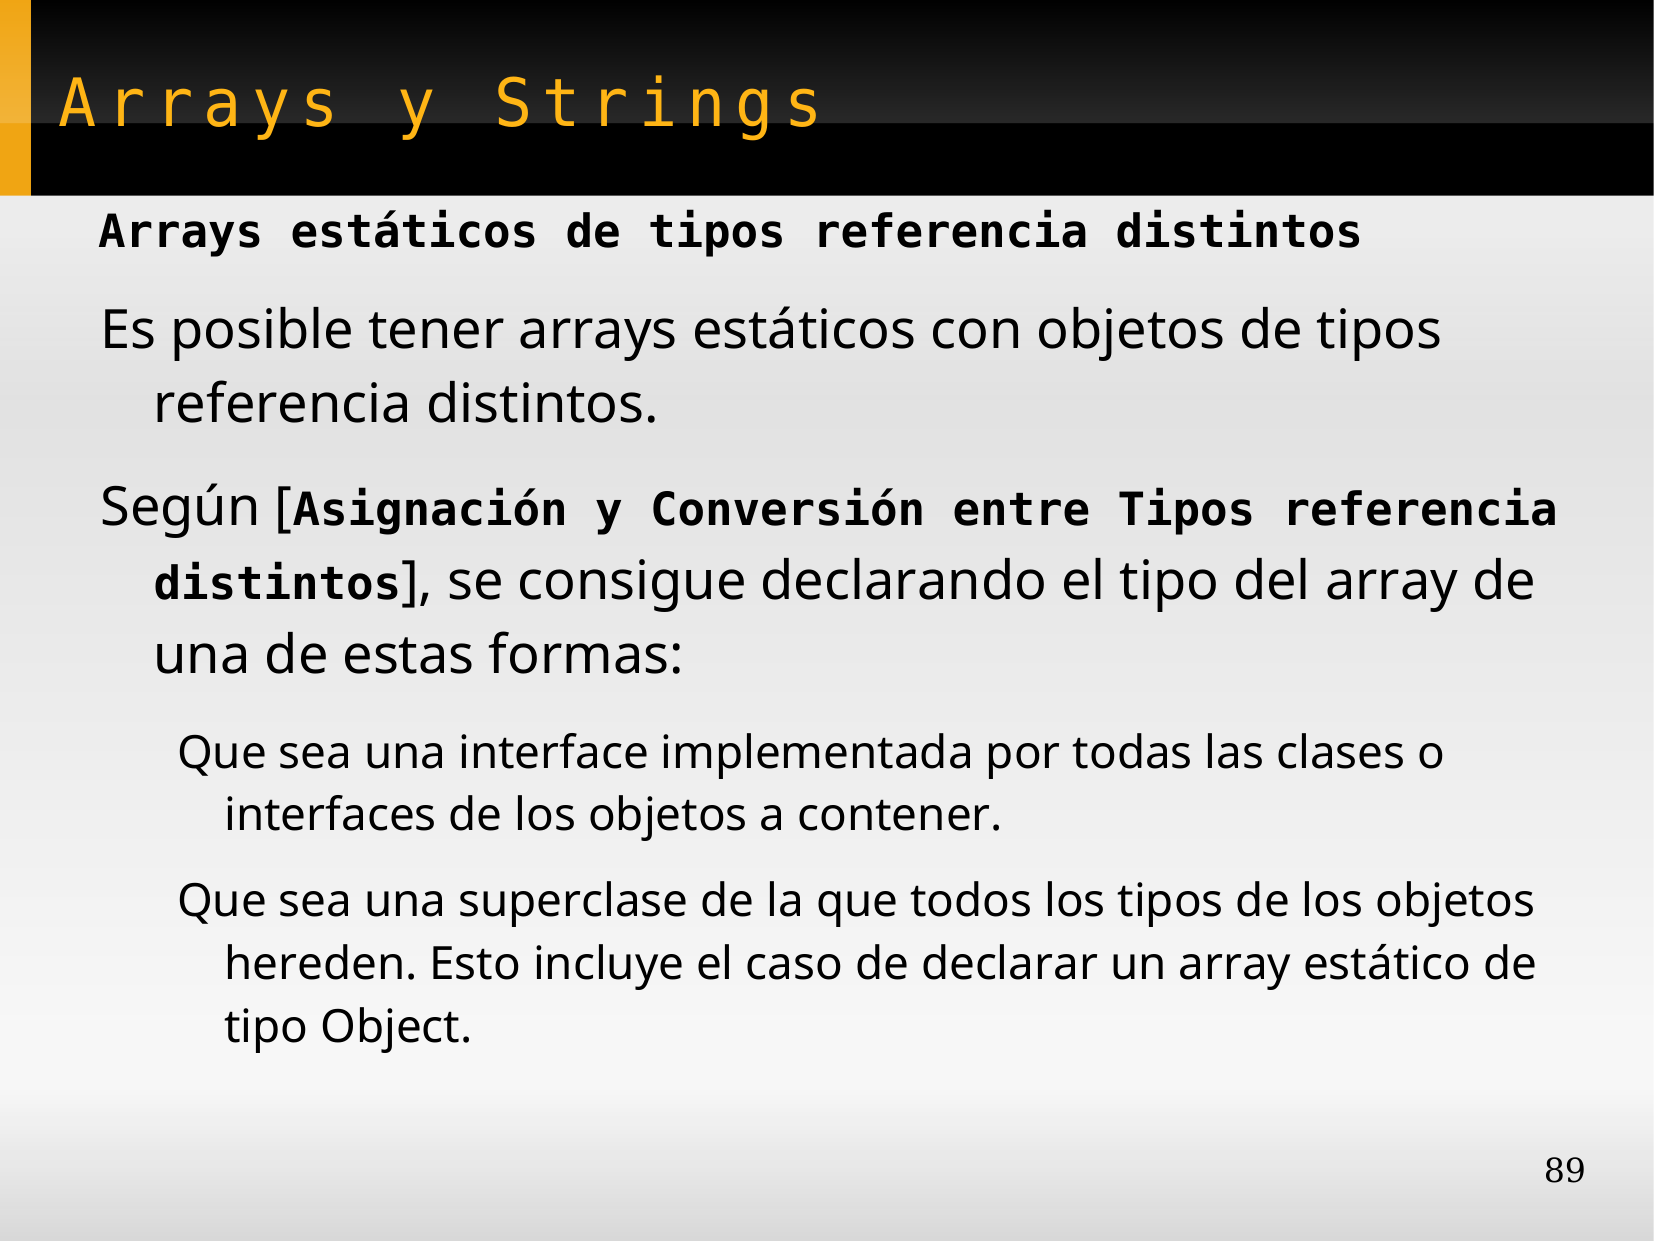

# Arrays y Strings
Arrays estáticos de tipos referencia distintos
Es posible tener arrays estáticos con objetos de tipos referencia distintos.
Según [Asignación y Conversión entre Tipos referencia distintos], se consigue declarando el tipo del array de una de estas formas:
Que sea una interface implementada por todas las clases o interfaces de los objetos a contener.
Que sea una superclase de la que todos los tipos de los objetos hereden. Esto incluye el caso de declarar un array estático de tipo Object.
89